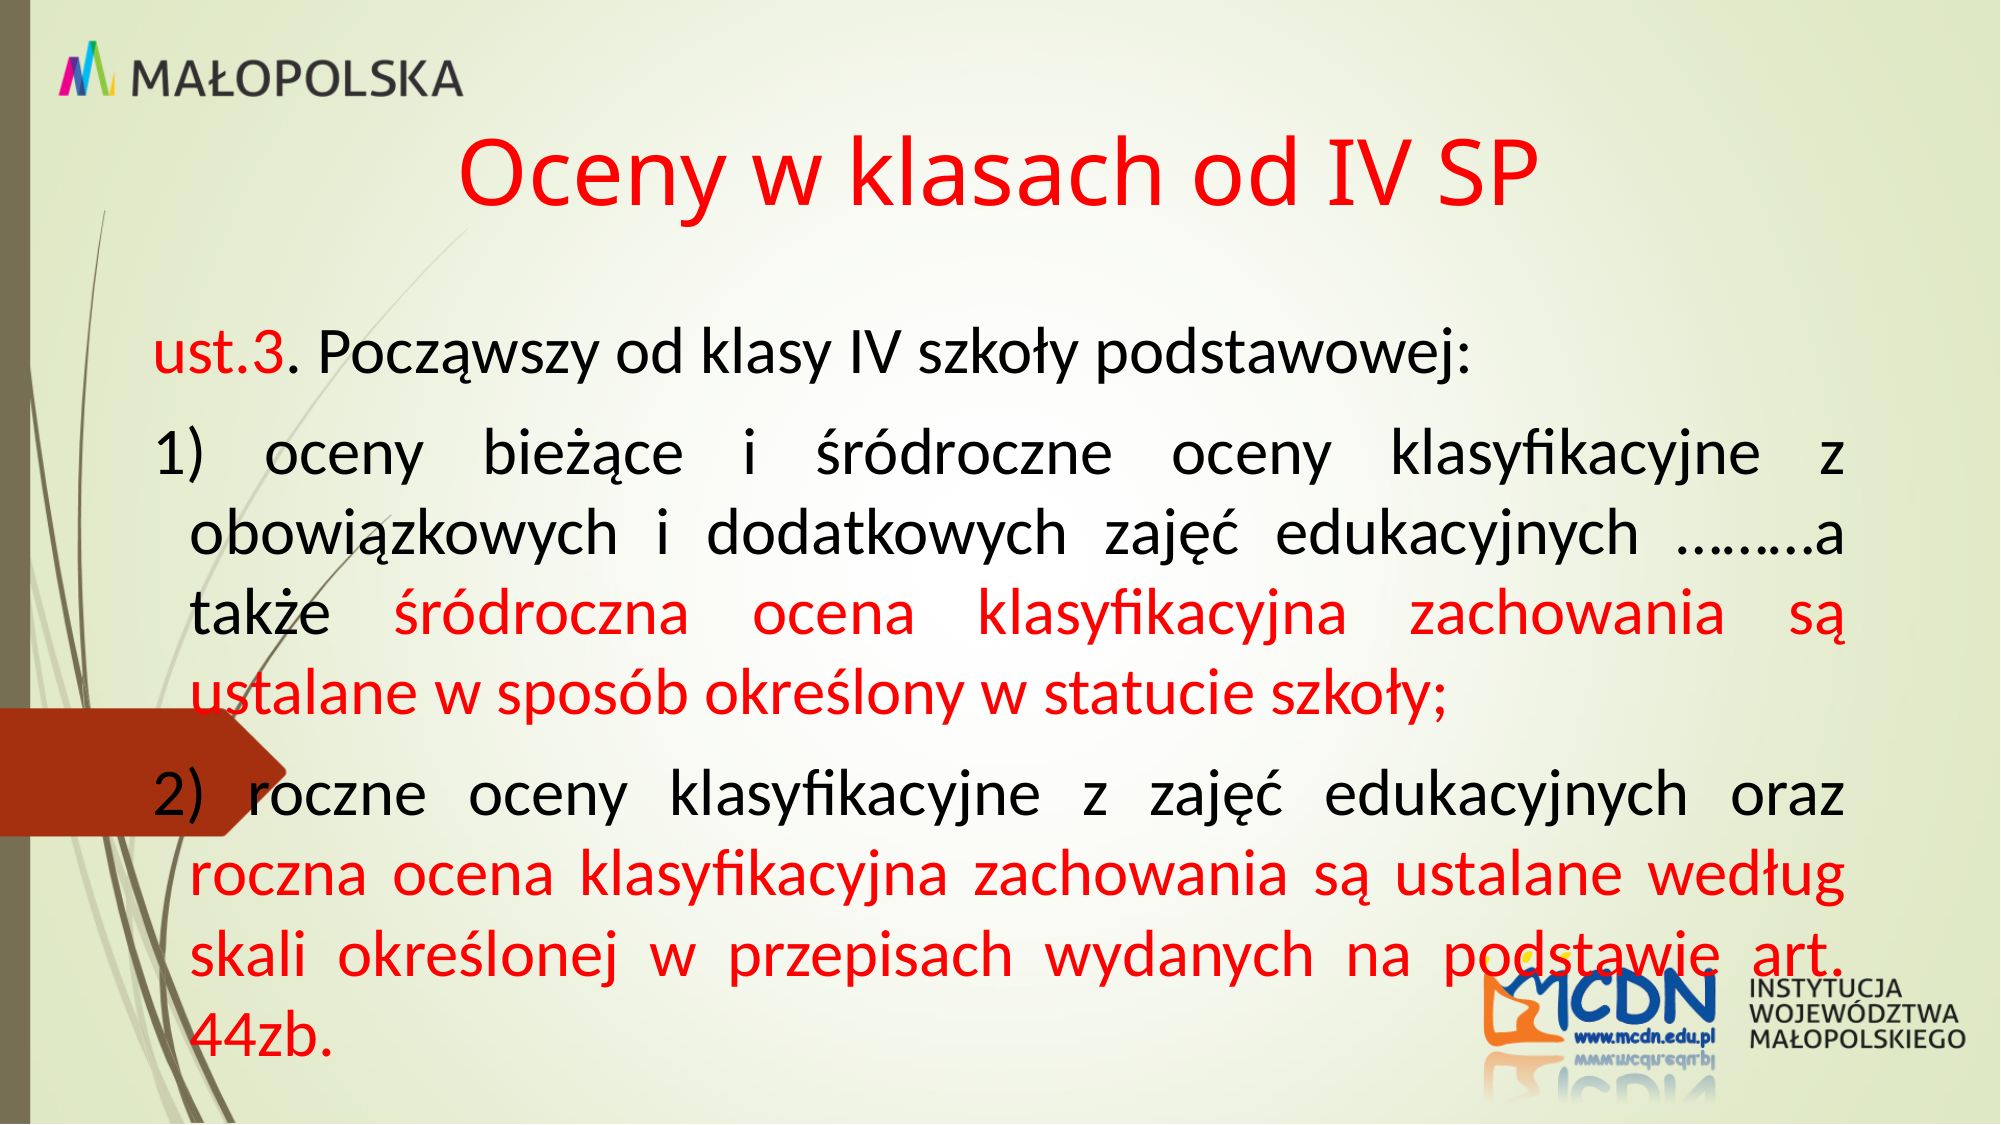

# Oceny w klasach od IV SP
ust.3. Począwszy od klasy IV szkoły podstawowej:
1) oceny bieżące i śródroczne oceny klasyfikacyjne z obowiązkowych i dodatkowych zajęć edukacyjnych ………a także śródroczna ocena klasyfikacyjna zachowania są ustalane w sposób określony w statucie szkoły;
2) roczne oceny klasyfikacyjne z zajęć edukacyjnych oraz roczna ocena klasyfikacyjna zachowania są ustalane według skali określonej w przepisach wydanych na podstawie art. 44zb.